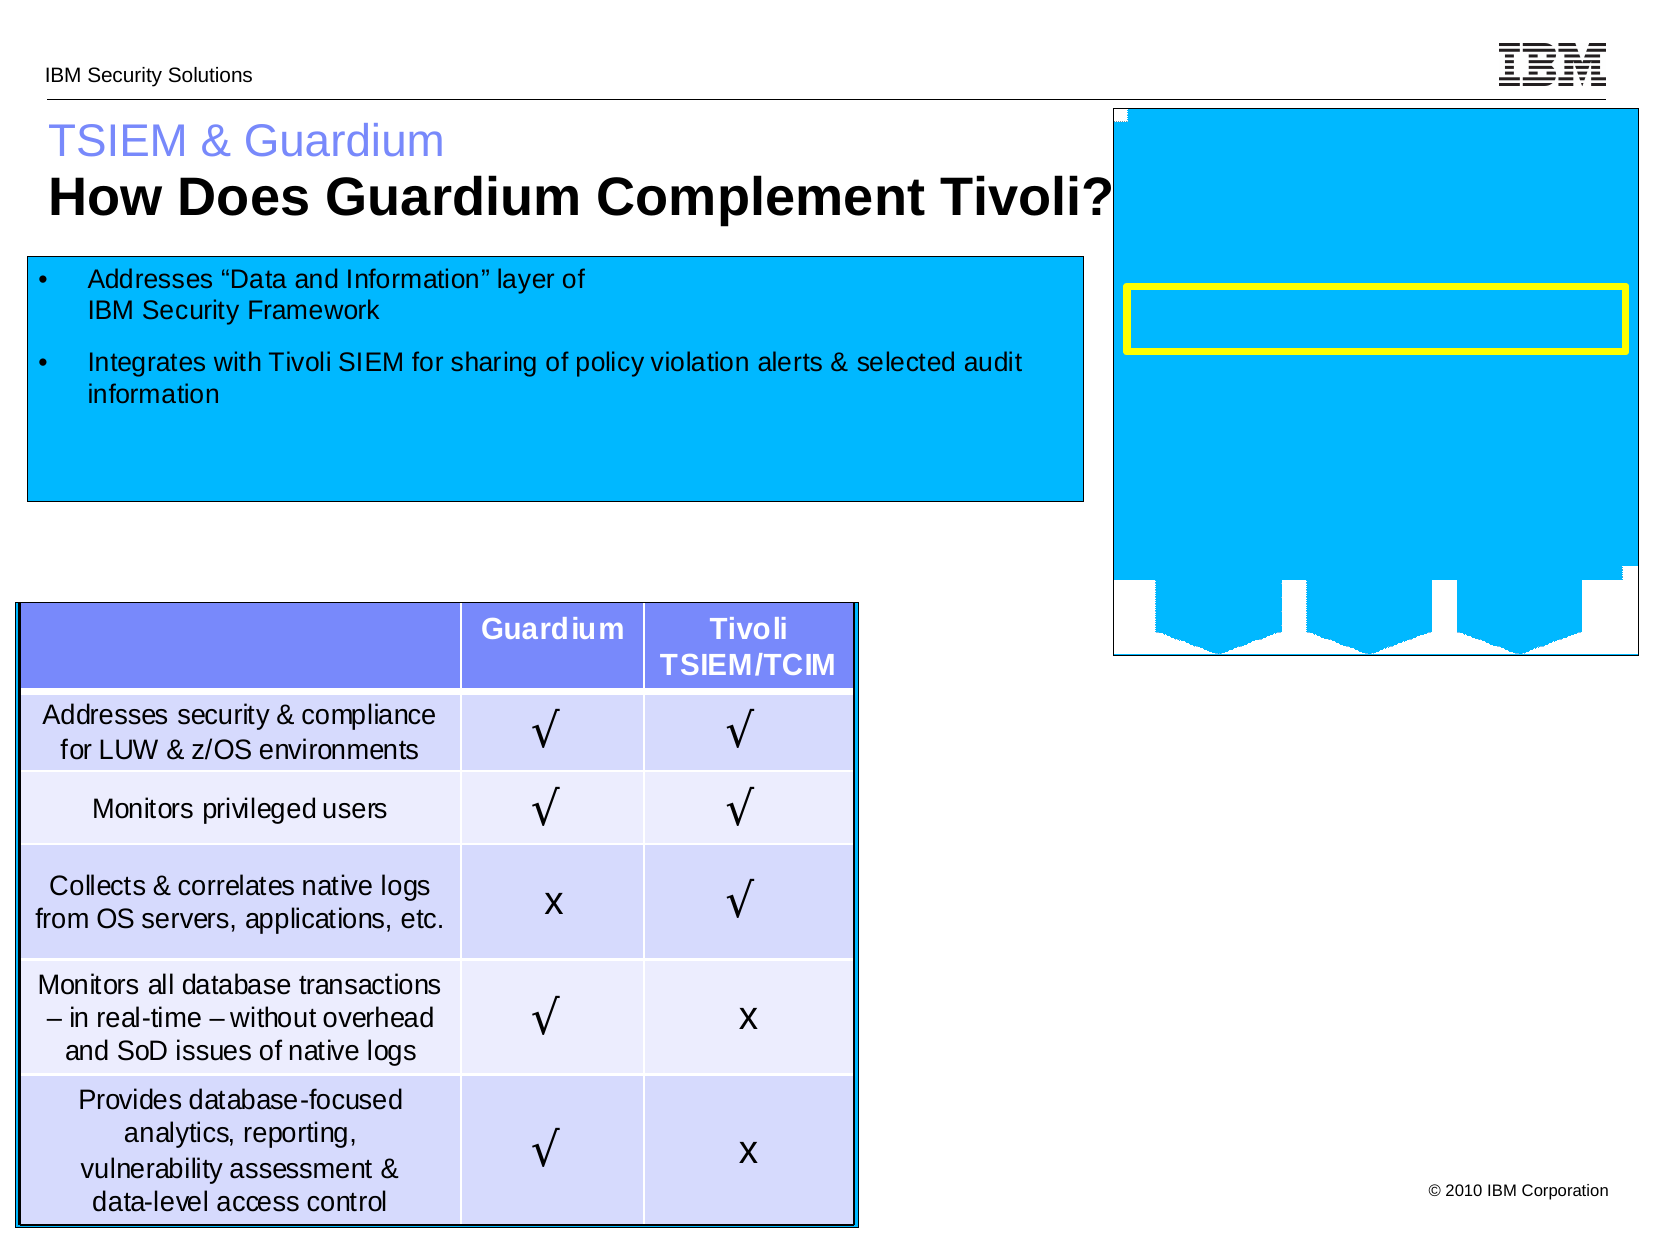

# TSIEM & Guardium How Does Guardium Complement Tivoli?